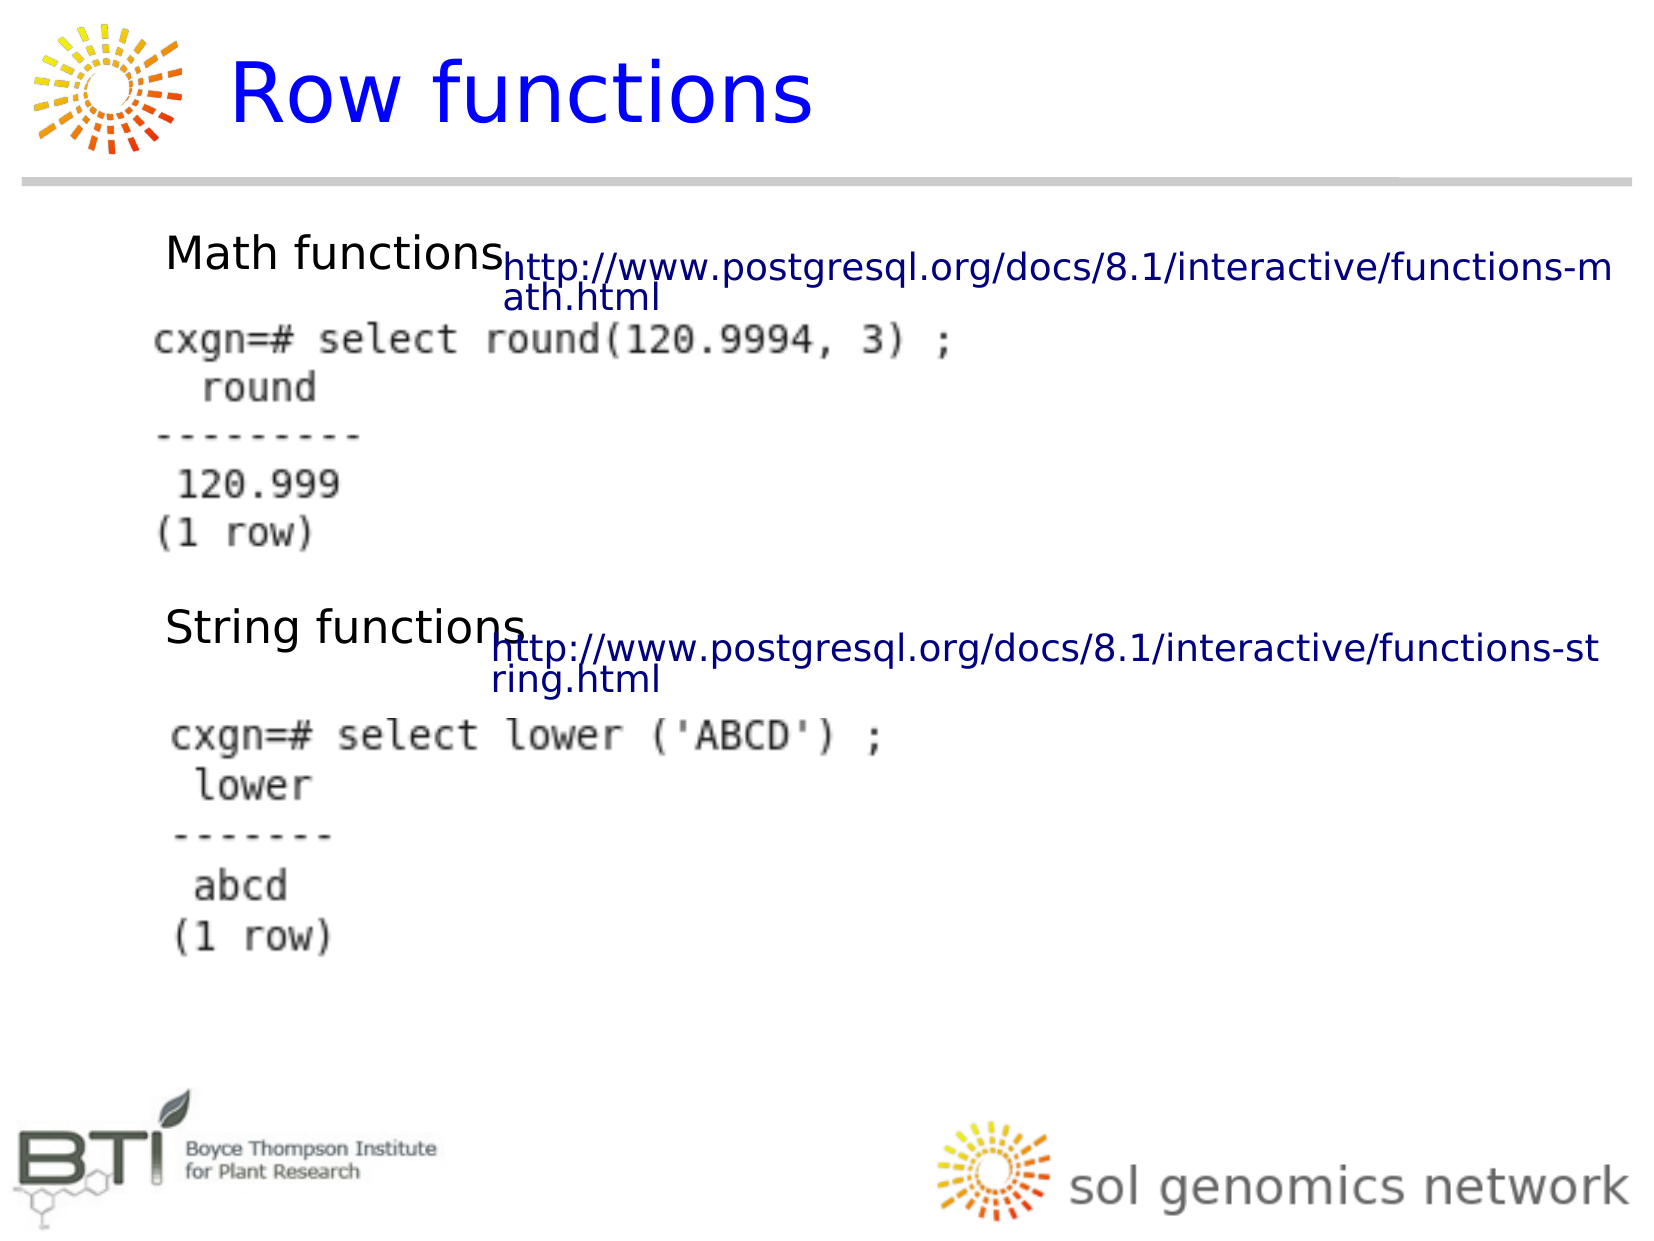

Row functions
Math functions
http://www.postgresql.org/docs/8.1/interactive/functions-math.html
String functions
http://www.postgresql.org/docs/8.1/interactive/functions-string.html